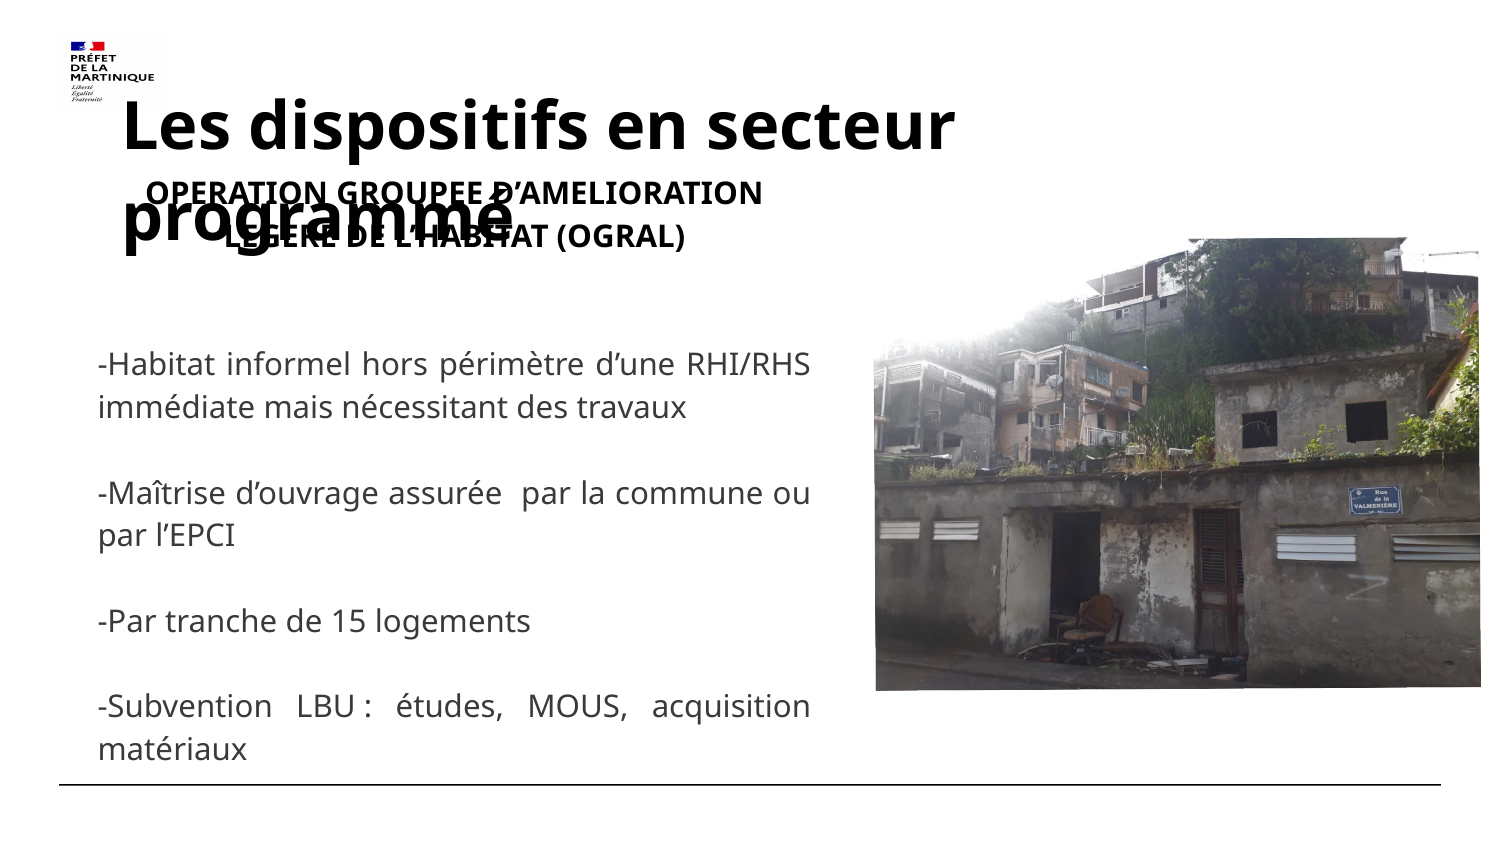

Les dispositifs en secteur programmé
OPERATION GROUPEE D’AMELIORATION LEGERE DE L’HABITAT (OGRAL)
-Habitat informel hors périmètre d’une RHI/RHS immédiate mais nécessitant des travaux
-Maîtrise d’ouvrage assurée par la commune ou par l’EPCI
-Par tranche de 15 logements
-Subvention LBU : études, MOUS, acquisition matériaux